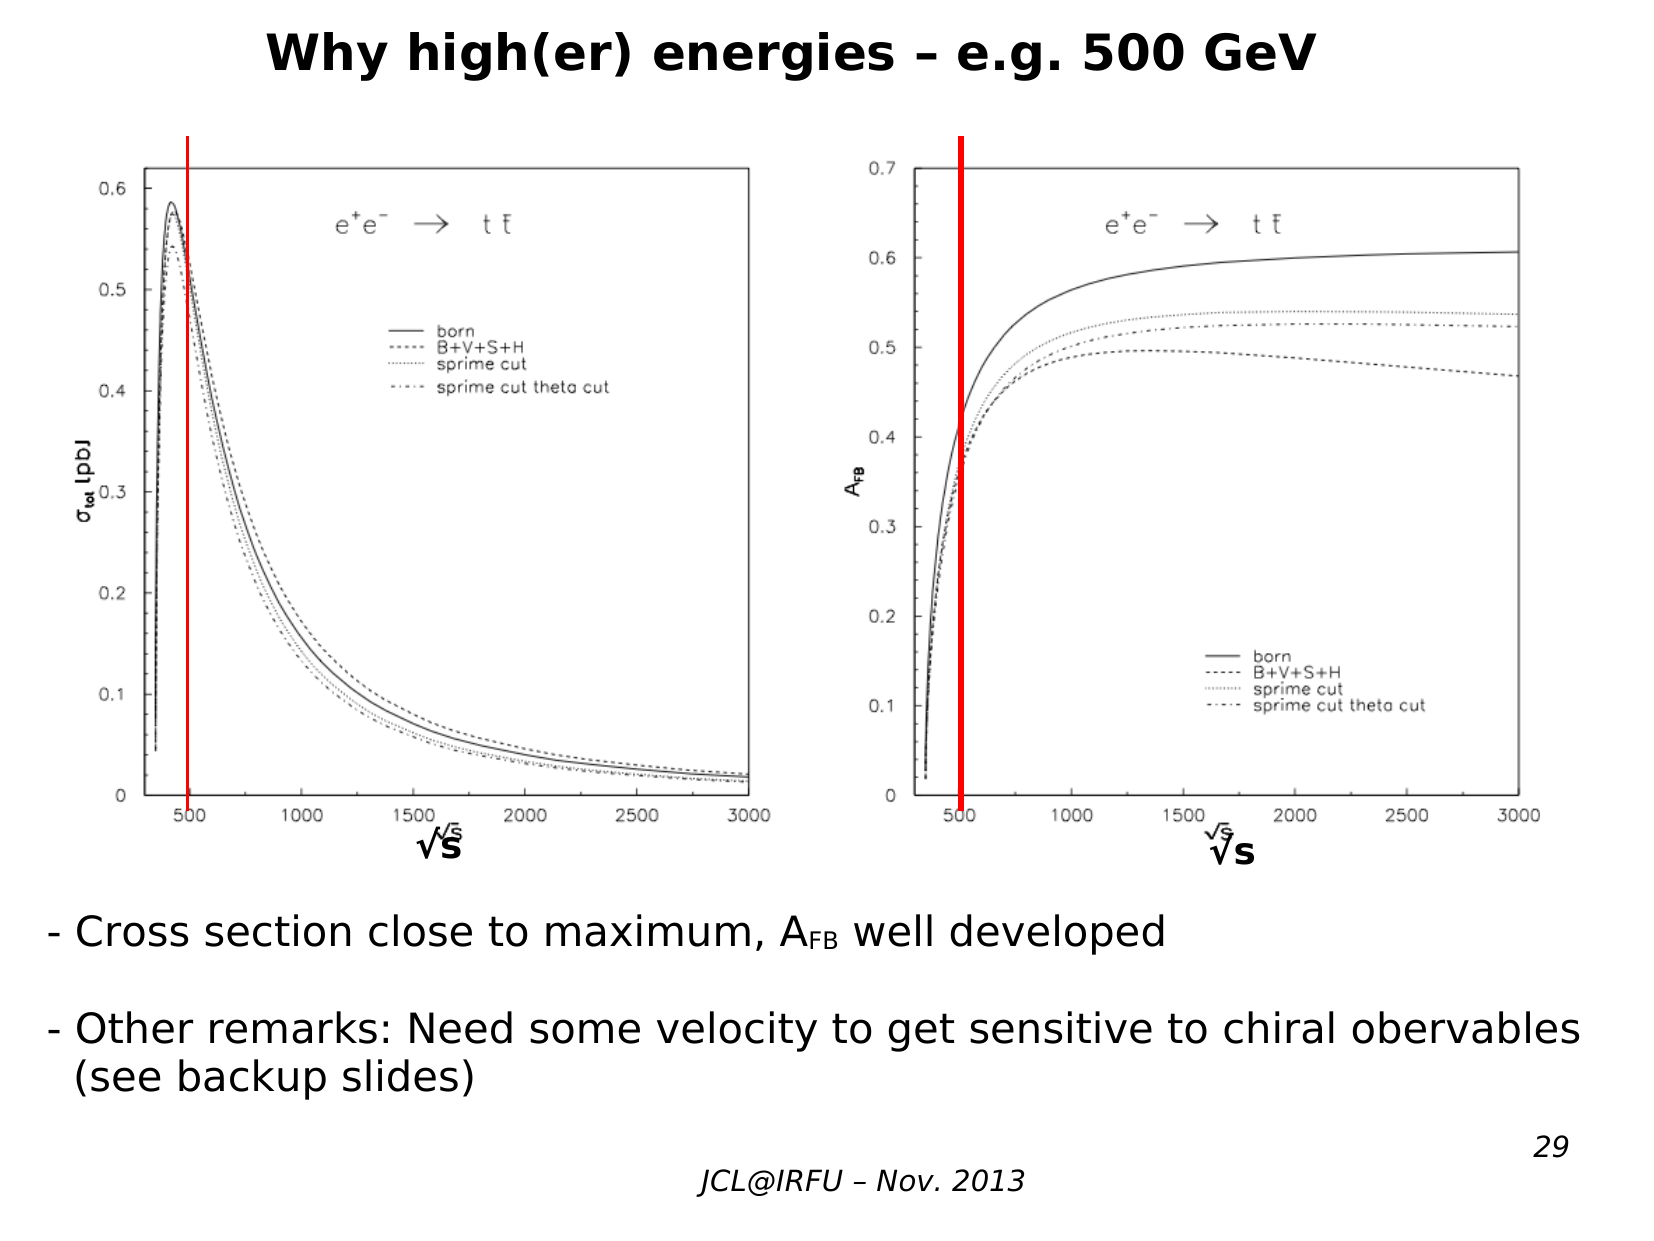

Why high(er) energies – e.g. 500 GeV
√s
√s
- Cross section close to maximum, AFB well developed
- Other remarks: Need some velocity to get sensitive to chiral obervables
 (see backup slides)
FCPPL Workshop - March 2012
29